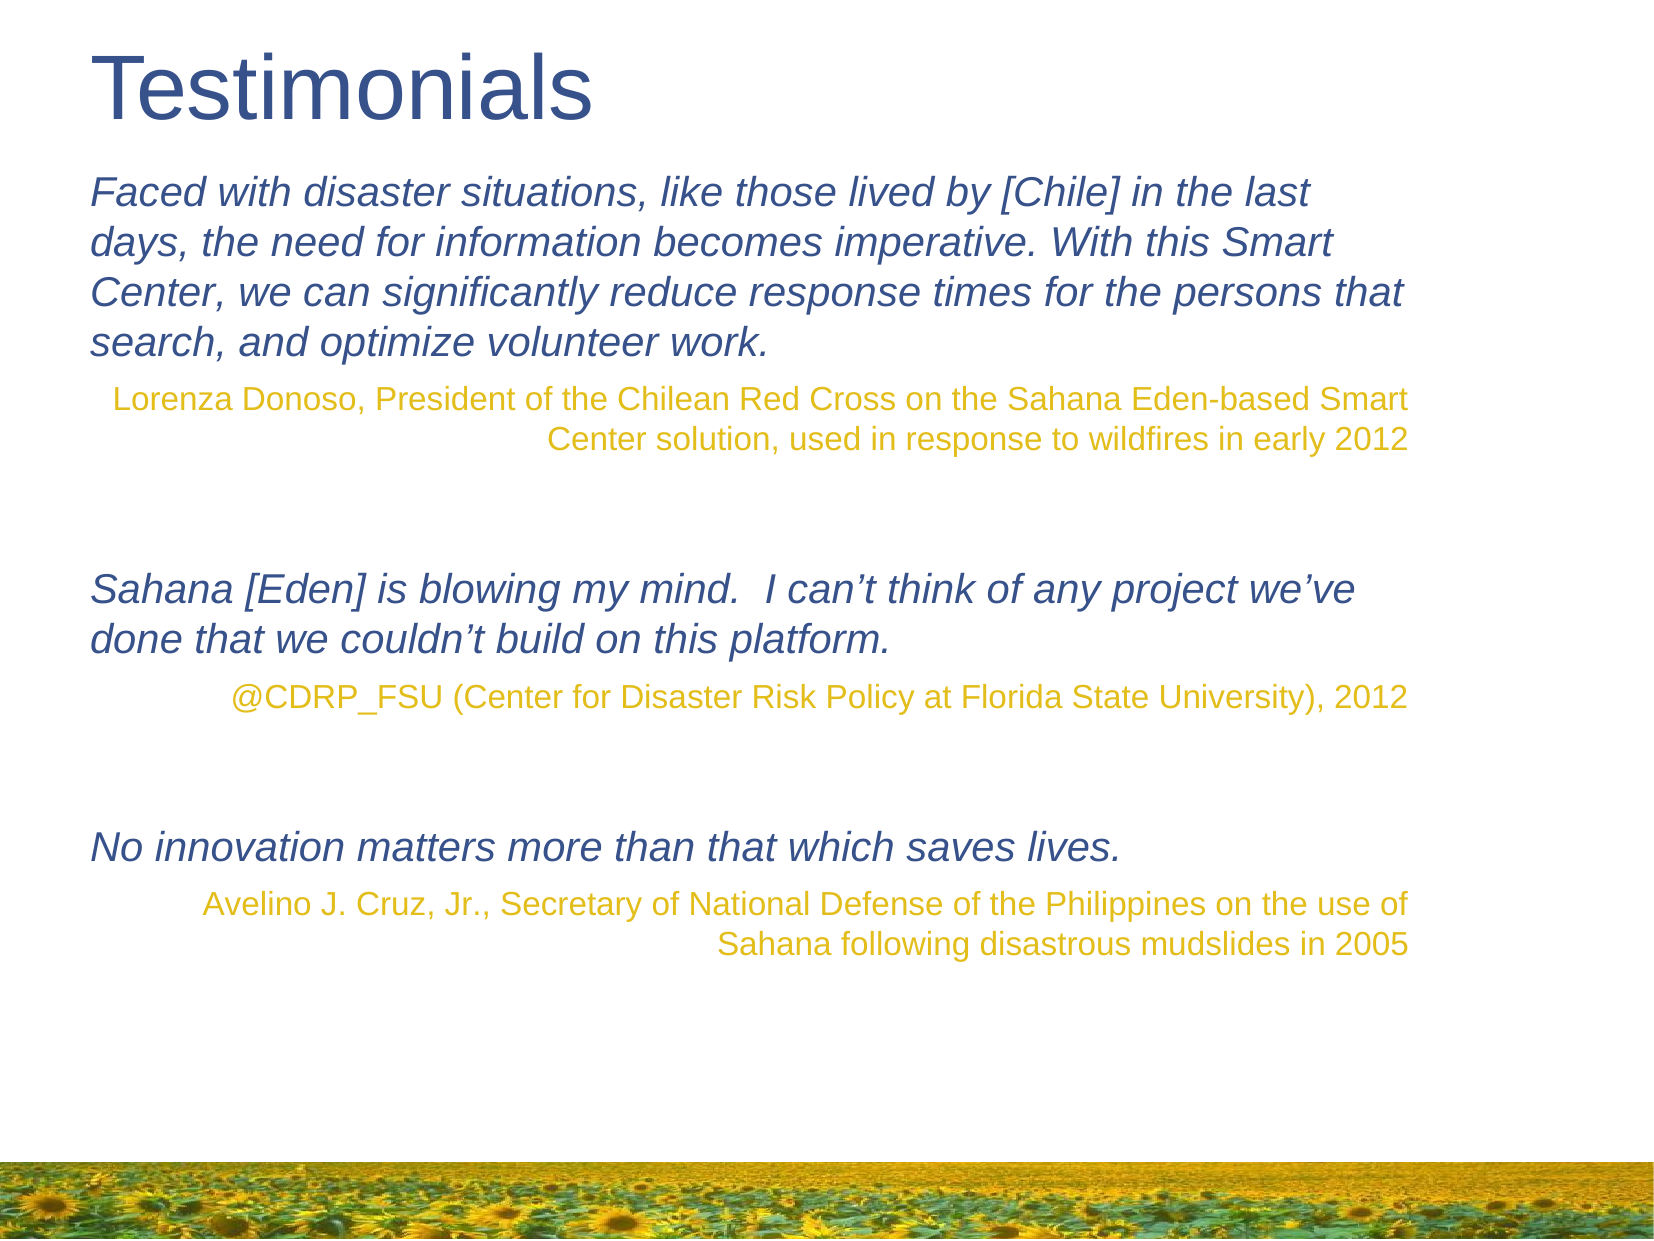

# Testimonials
Faced with disaster situations, like those lived by [Chile] in the last days, the need for information becomes imperative. With this Smart Center, we can significantly reduce response times for the persons that search, and optimize volunteer work.
Lorenza Donoso, President of the Chilean Red Cross on the Sahana Eden-based Smart Center solution, used in response to wildfires in early 2012
Sahana [Eden] is blowing my mind. I can’t think of any project we’ve done that we couldn’t build on this platform.
@CDRP_FSU (Center for Disaster Risk Policy at Florida State University), 2012
No innovation matters more than that which saves lives.
Avelino J. Cruz, Jr., Secretary of National Defense of the Philippines on the use of Sahana following disastrous mudslides in 2005